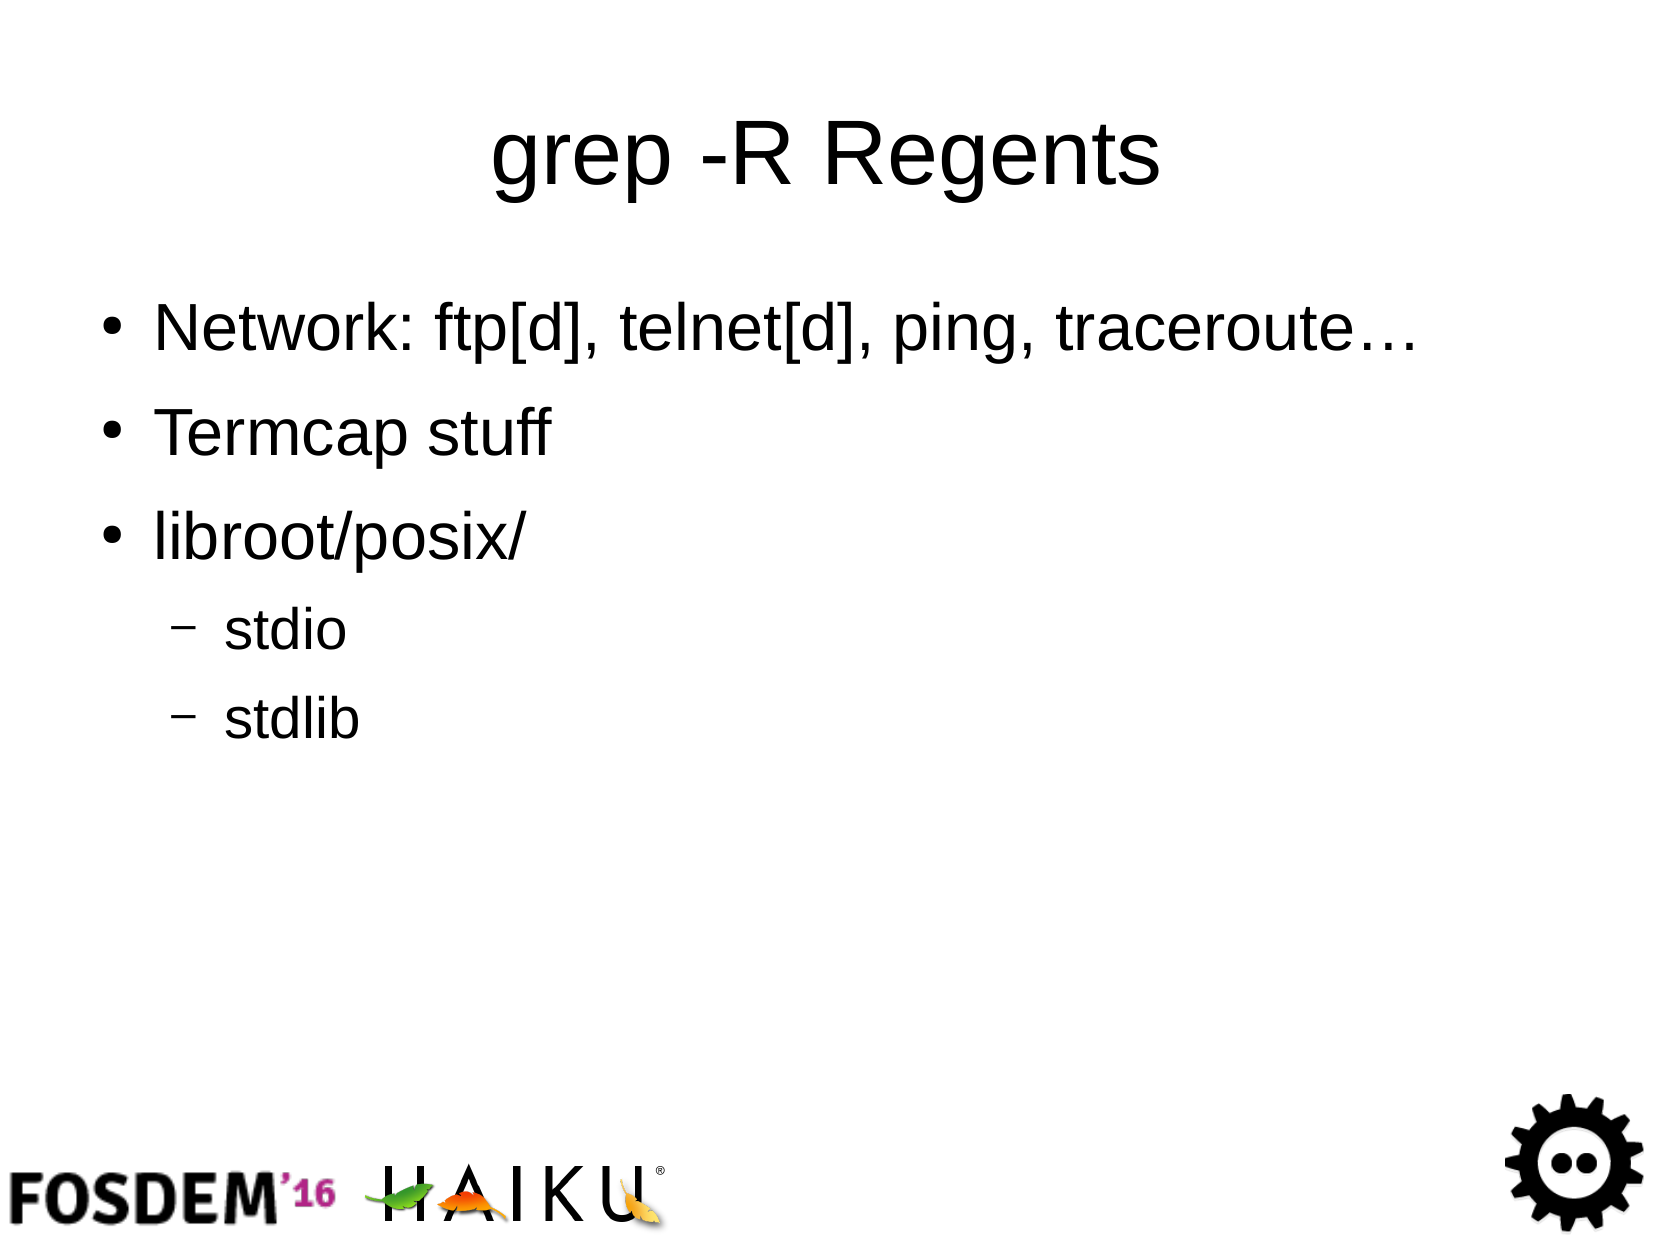

# grep -R Regents
Network: ftp[d], telnet[d], ping, traceroute…
Termcap stuff
libroot/posix/
stdio
stdlib